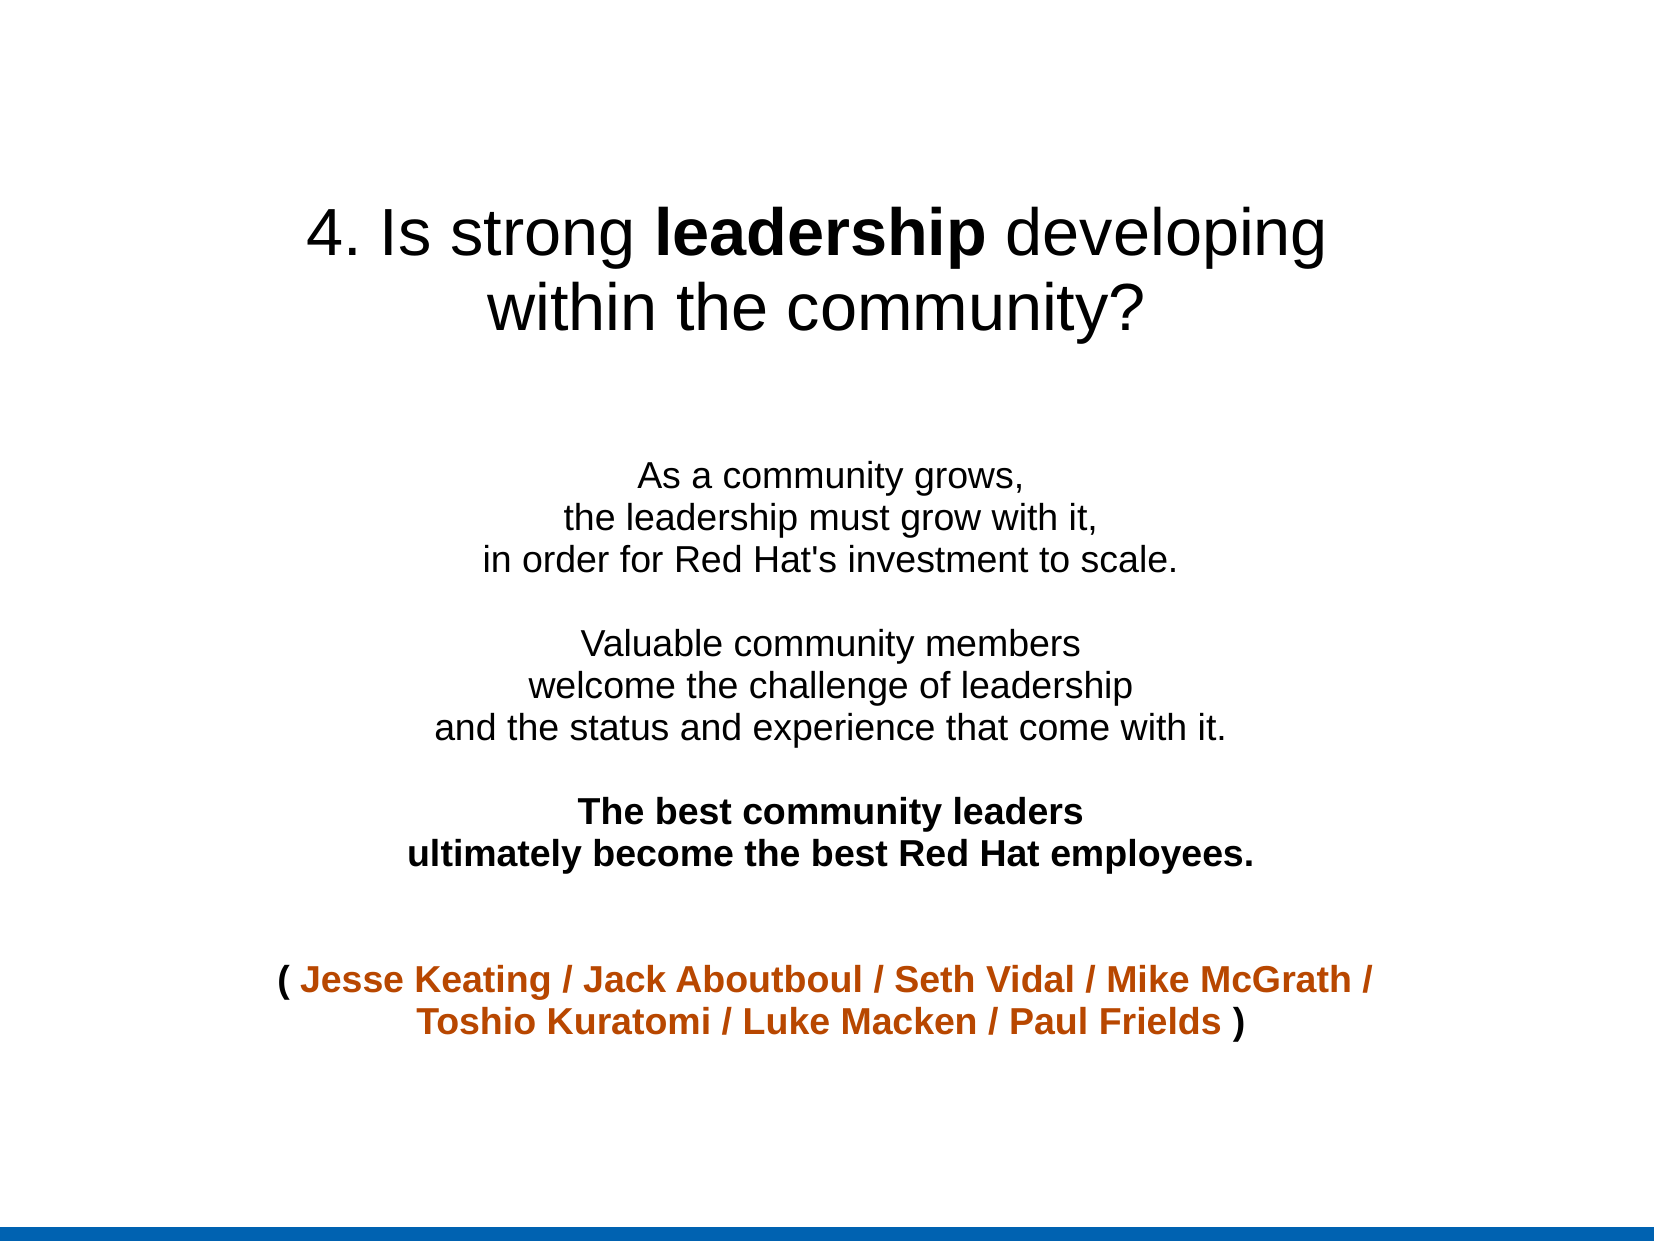

4. Is strong leadership developing
within the community?
As a community grows,
the leadership must grow with it,
in order for Red Hat's investment to scale.
Valuable community members
welcome the challenge of leadership
and the status and experience that come with it.
The best community leaders
ultimately become the best Red Hat employees.
( Jesse Keating / Jack Aboutboul / Seth Vidal / Mike McGrath /
Toshio Kuratomi / Luke Macken / Paul Frields )